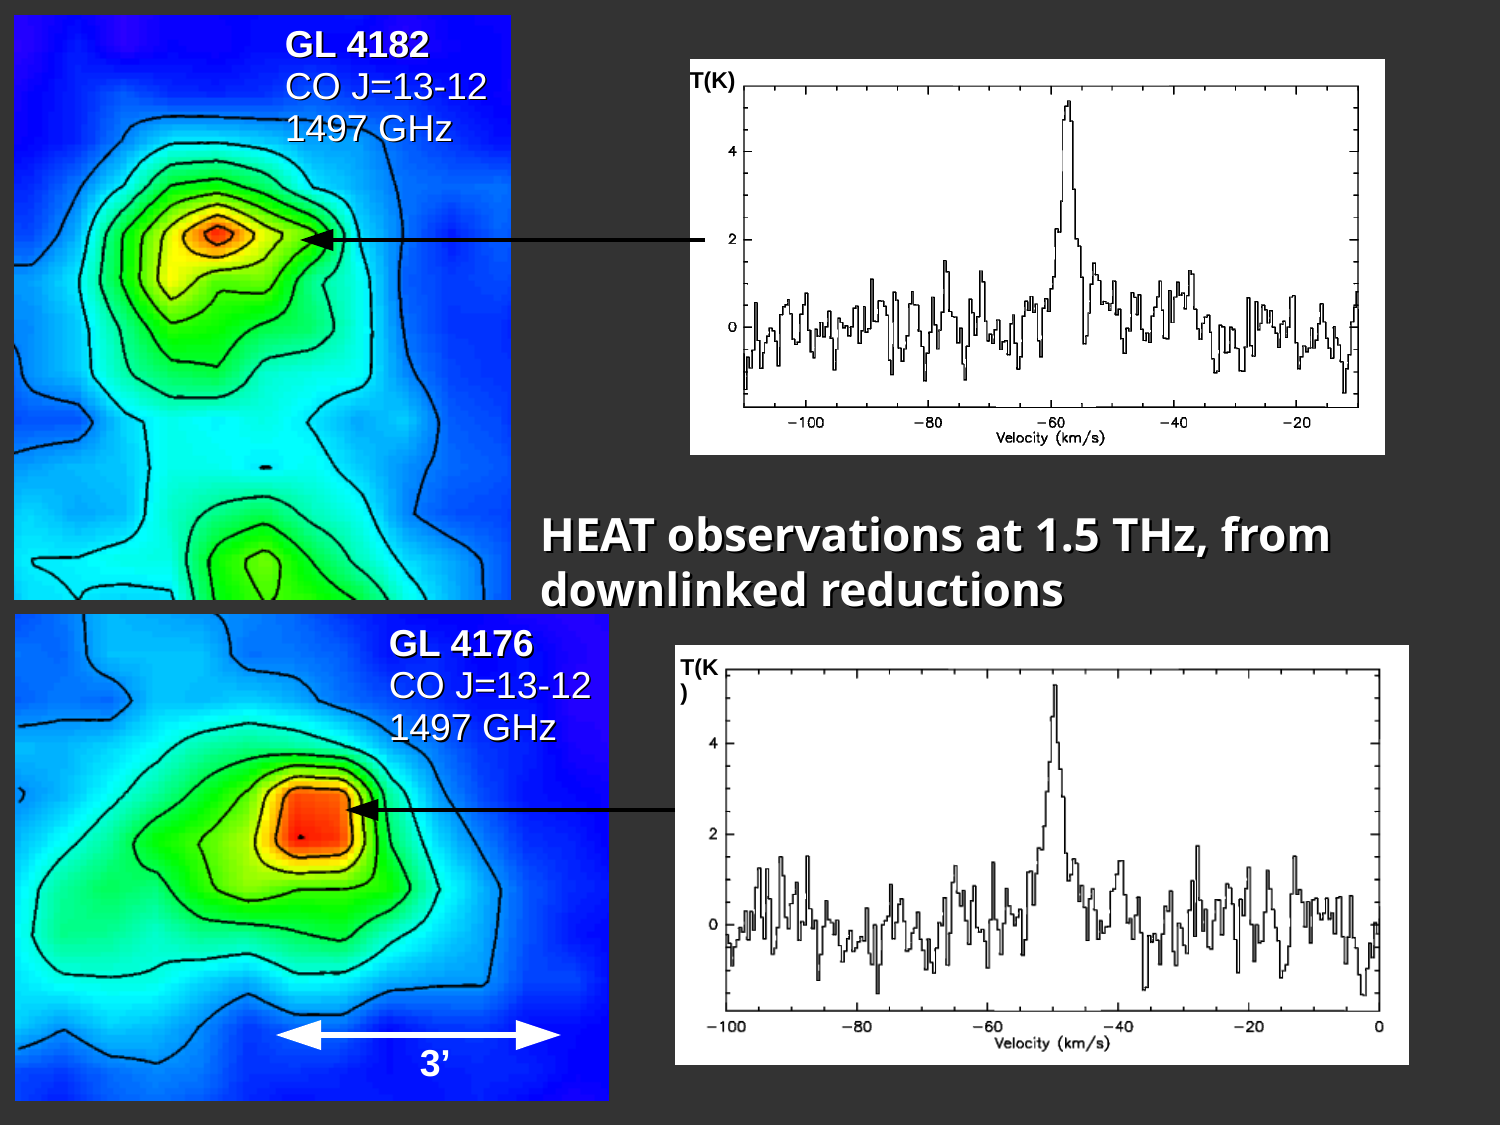

GL 4182
CO J=13-12
1497 GHz
T(K)
HEAT observations at 1.5 THz, from downlinked reductions
GL 4176
CO J=13-12
1497 GHz
T(K)
3’